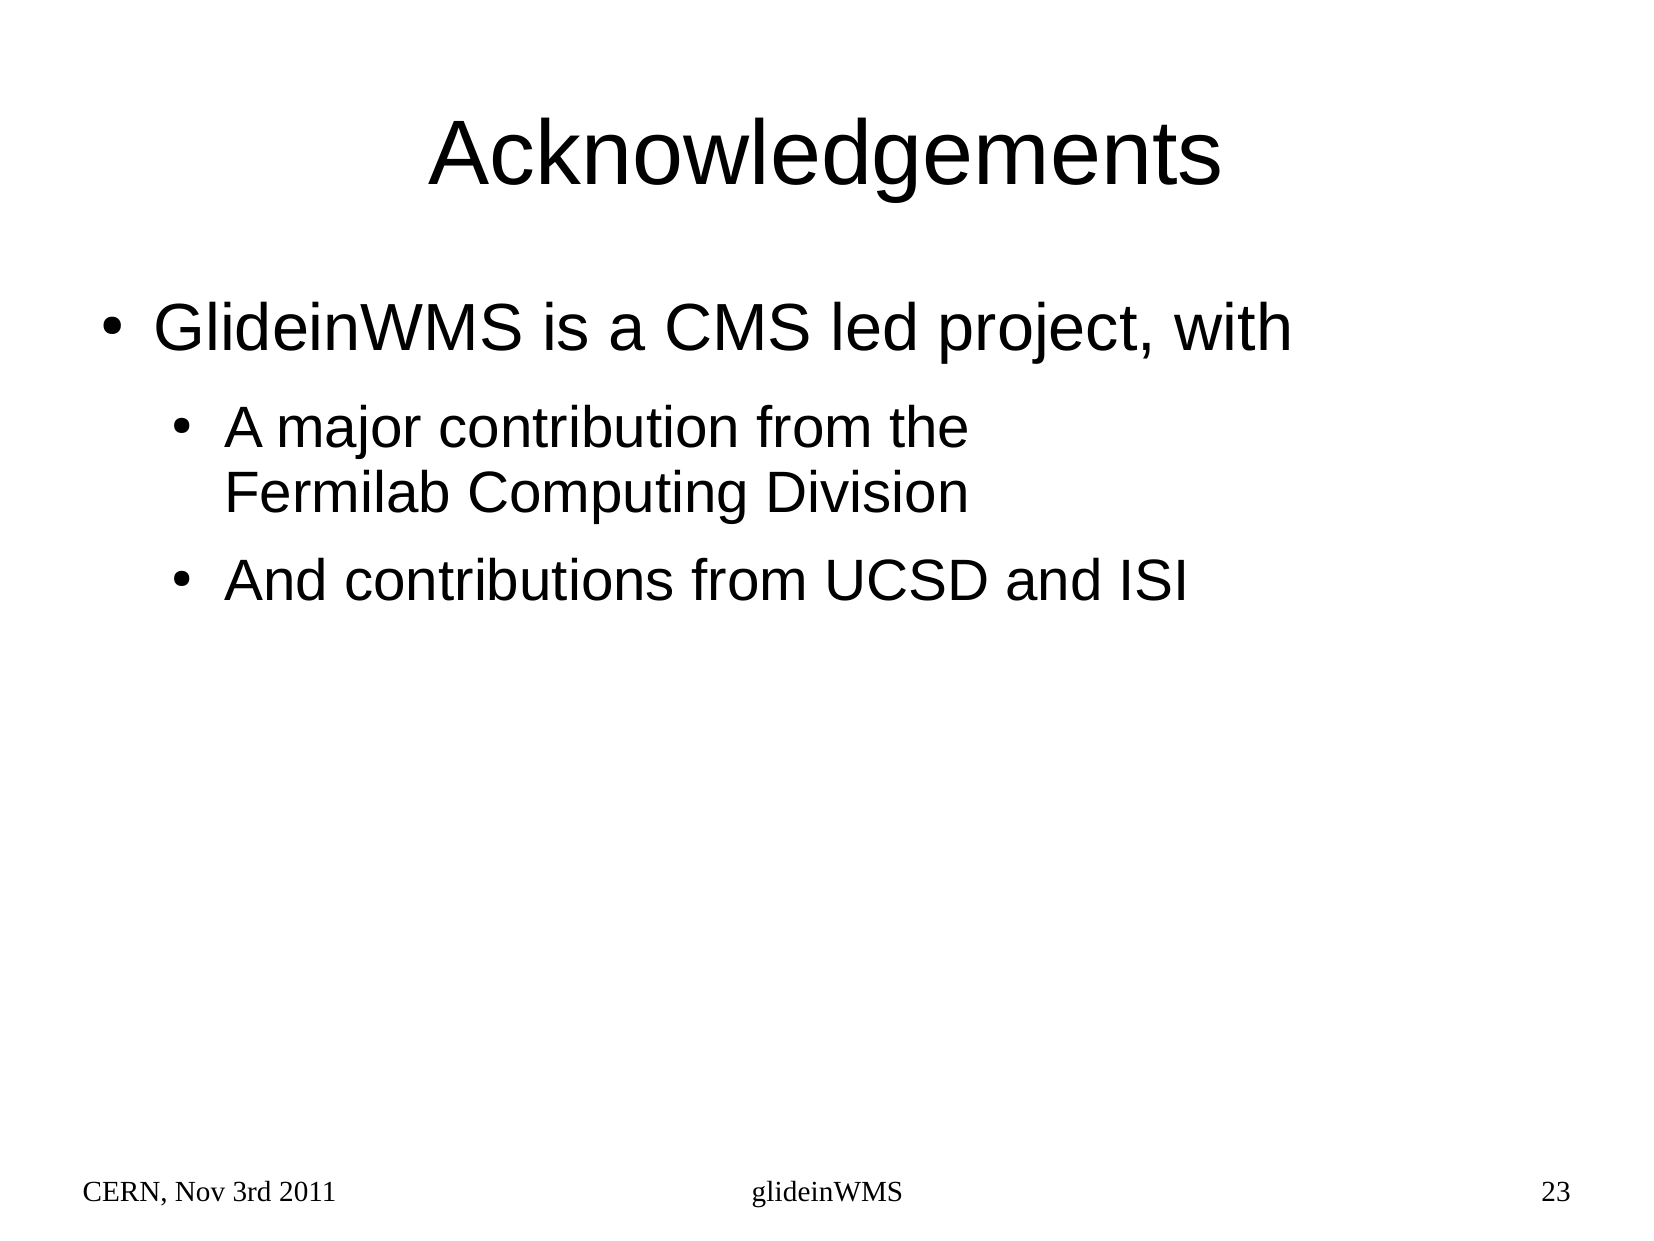

# Acknowledgements
GlideinWMS is a CMS led project, with
A major contribution from the Fermilab Computing Division
And contributions from UCSD and ISI
CERN, Nov 3rd 2011
glideinWMS
23